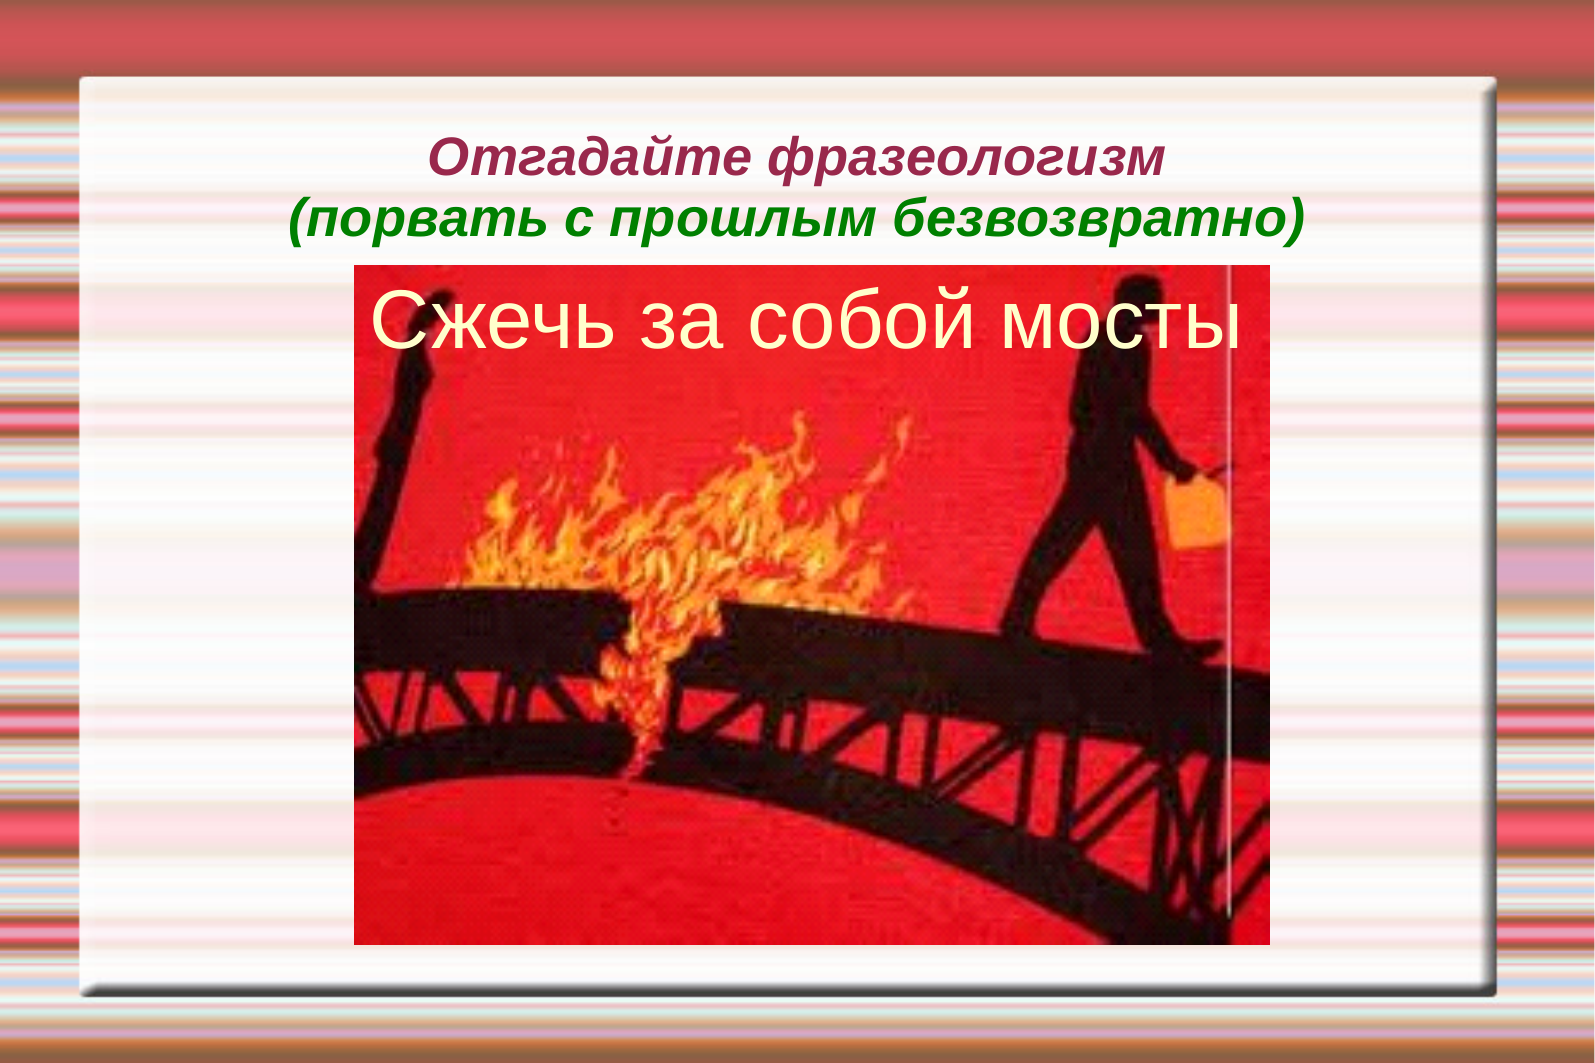

# Отгадайте фразеологизм (порвать с прошлым безвозвратно)
Сжечь за собой мосты